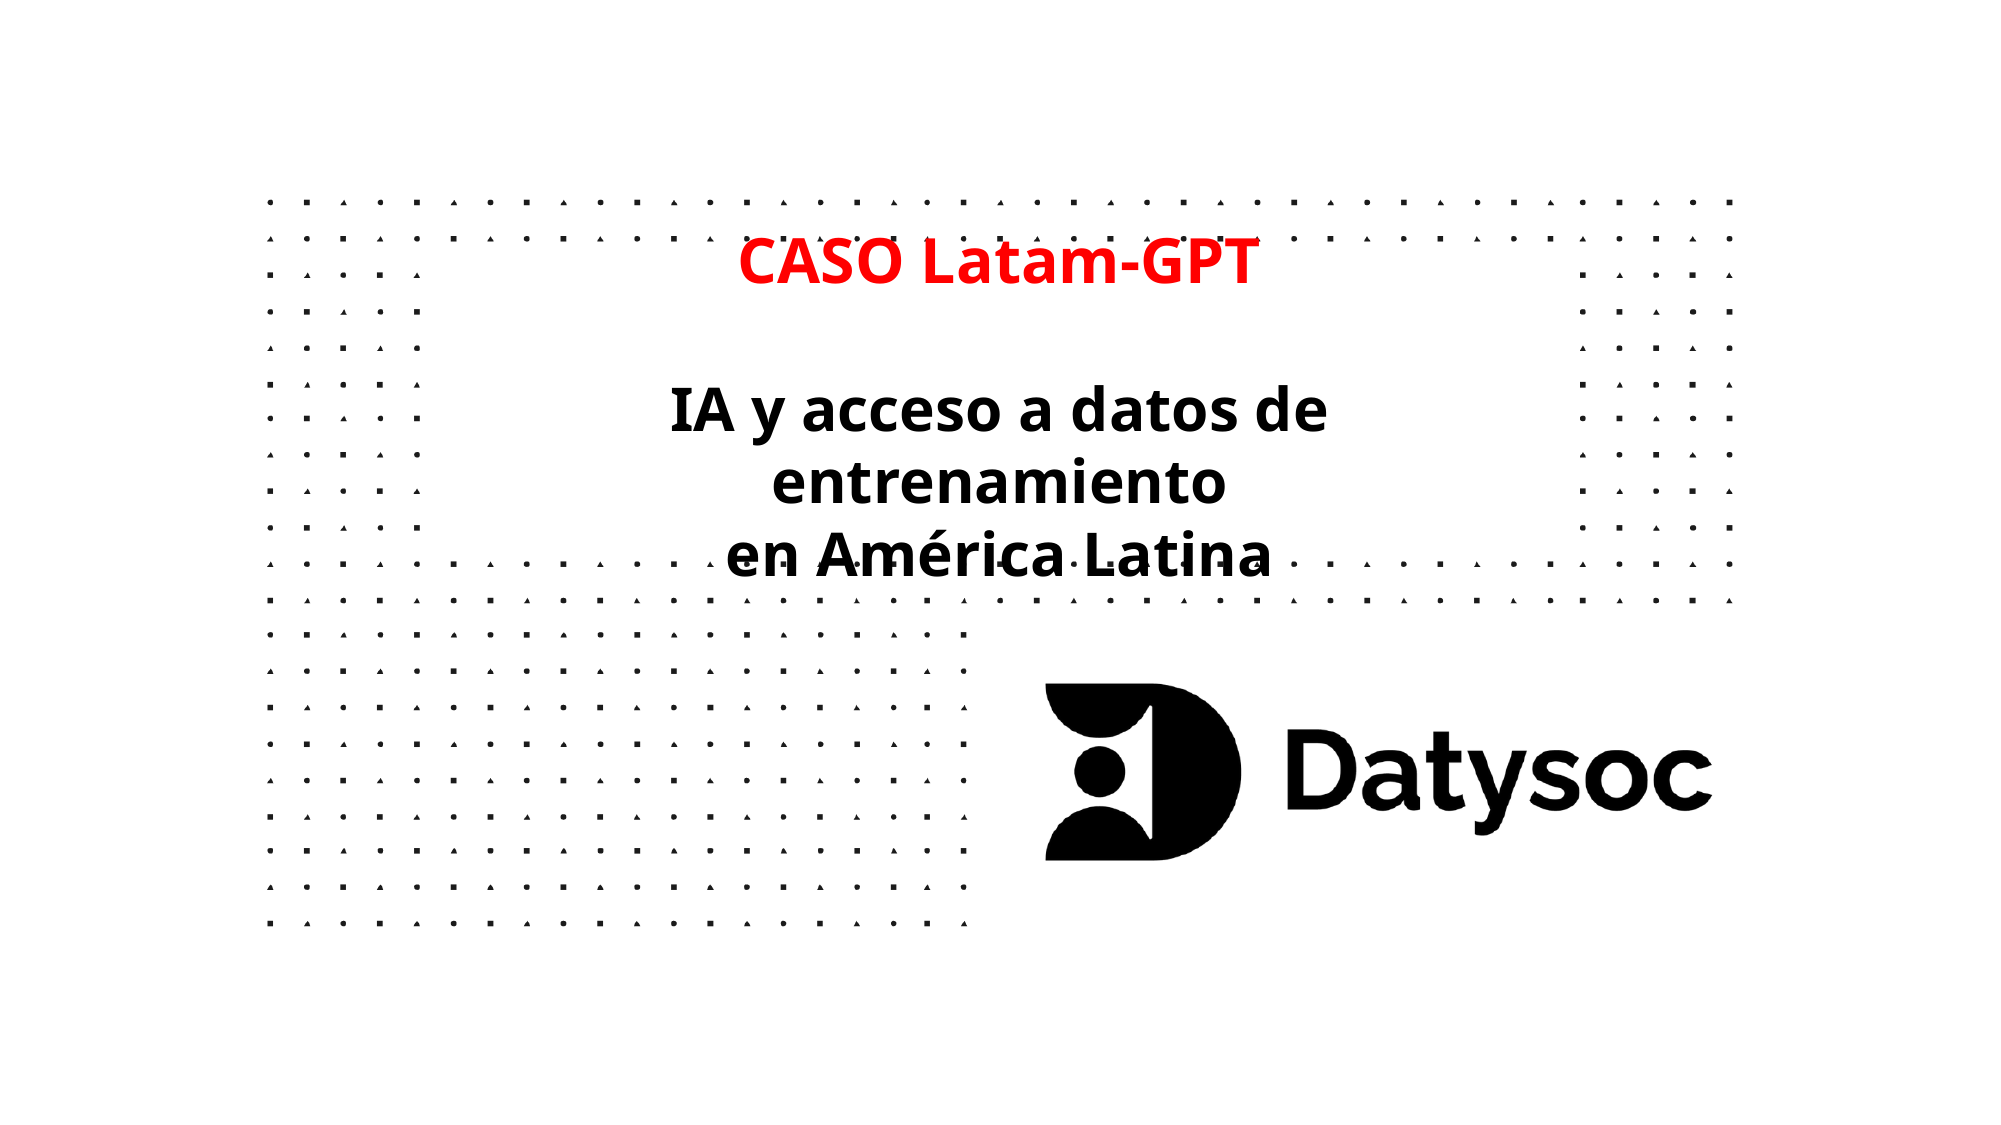

CASO Latam-GPT
IA y acceso a datos de entrenamiento
en América Latina